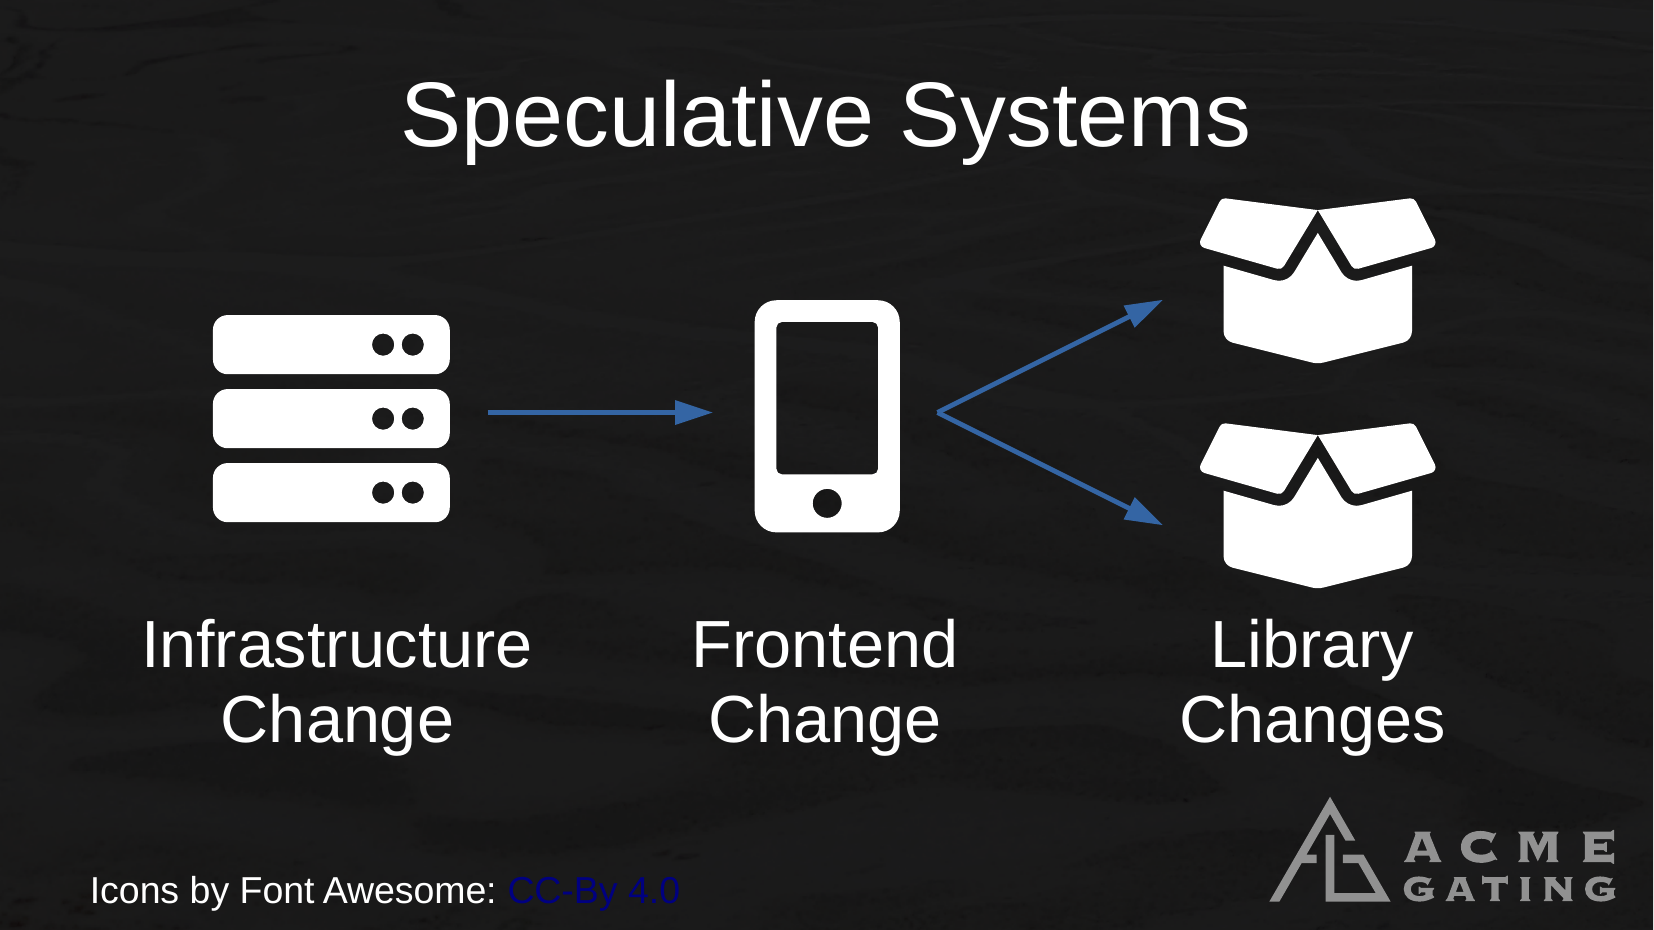

# Speculative Systems
Infrastructure
Change
Frontend
Change
Library
Changes
Icons by Font Awesome: CC-By 4.0